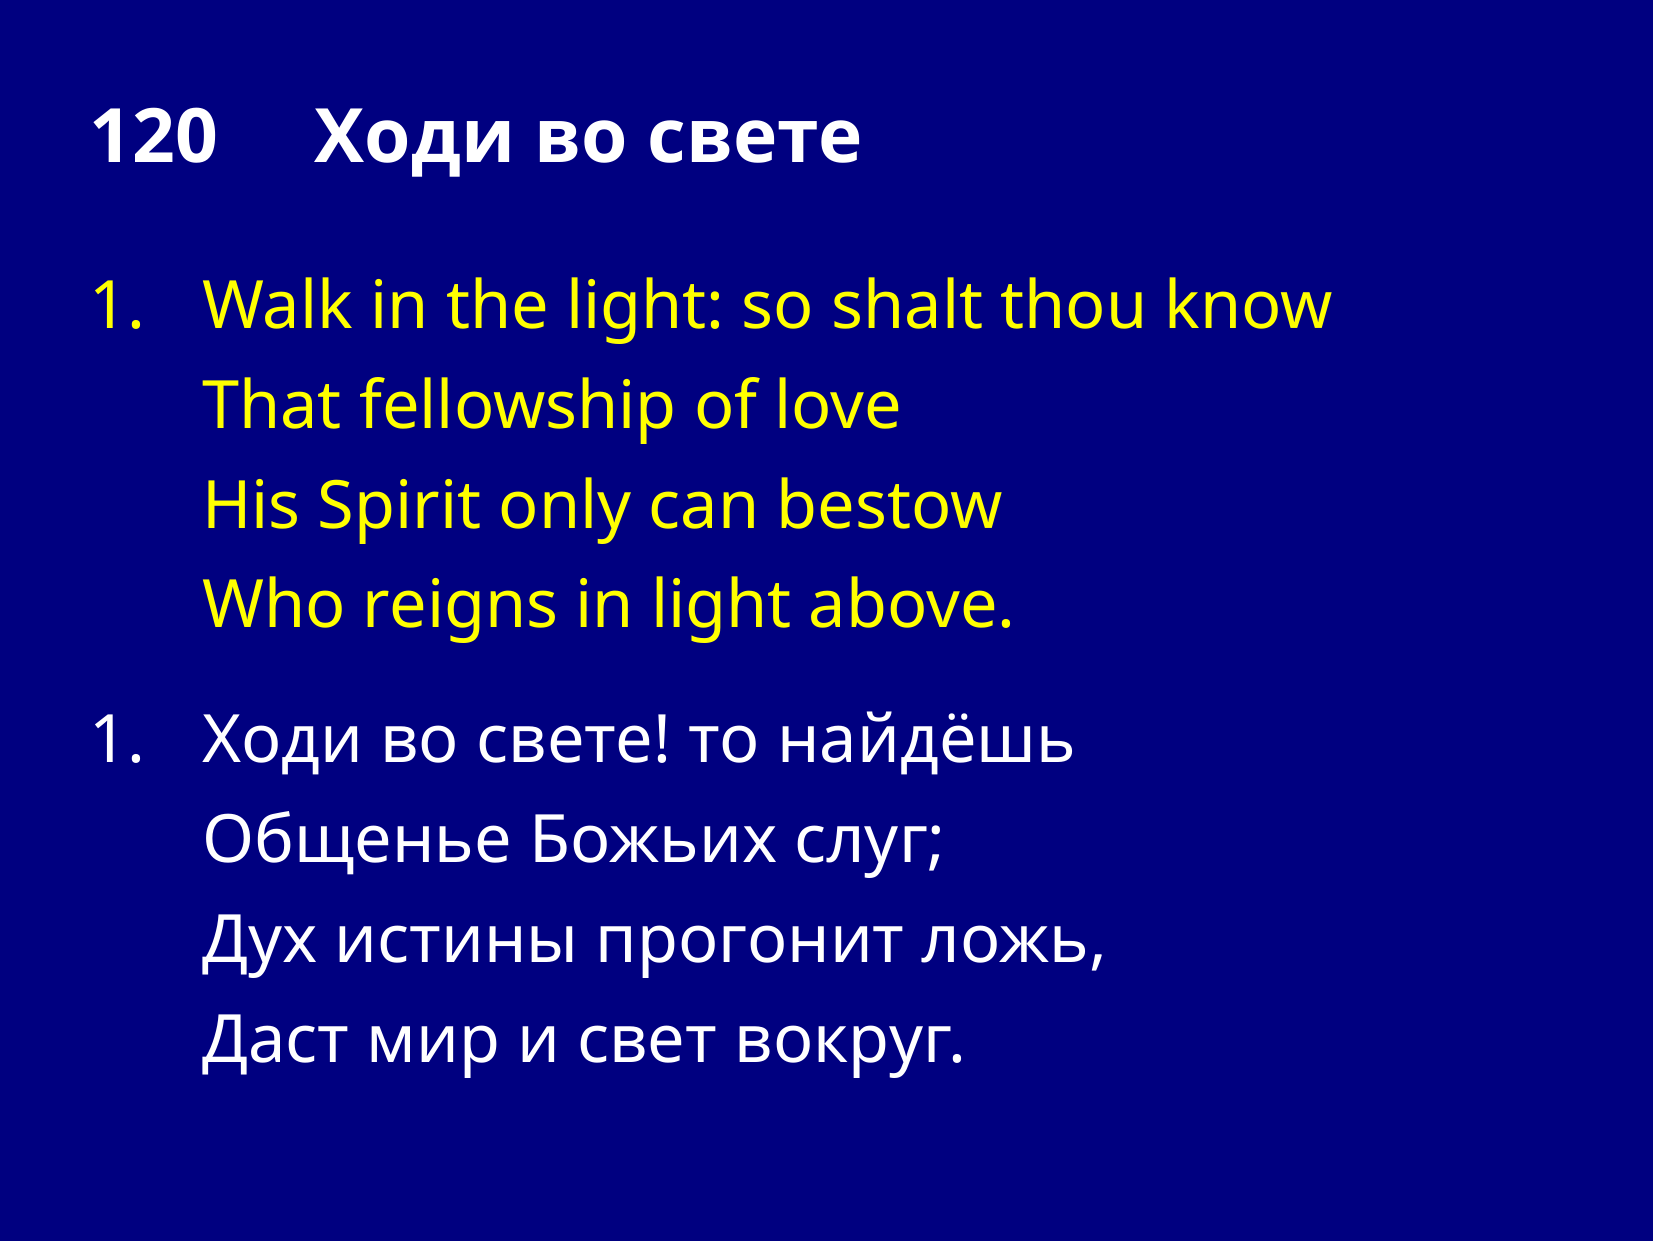

120	Ходи во свете
1.	Walk in the light: so shalt thou know
	That fellowship of love
	His Spirit only can bestow
	Who reigns in light above.
1.	Ходи во свете! то найдёшь
	Общенье Божьих слуг;
	Дух истины прогонит ложь,
	Даст мир и свет вокруг.